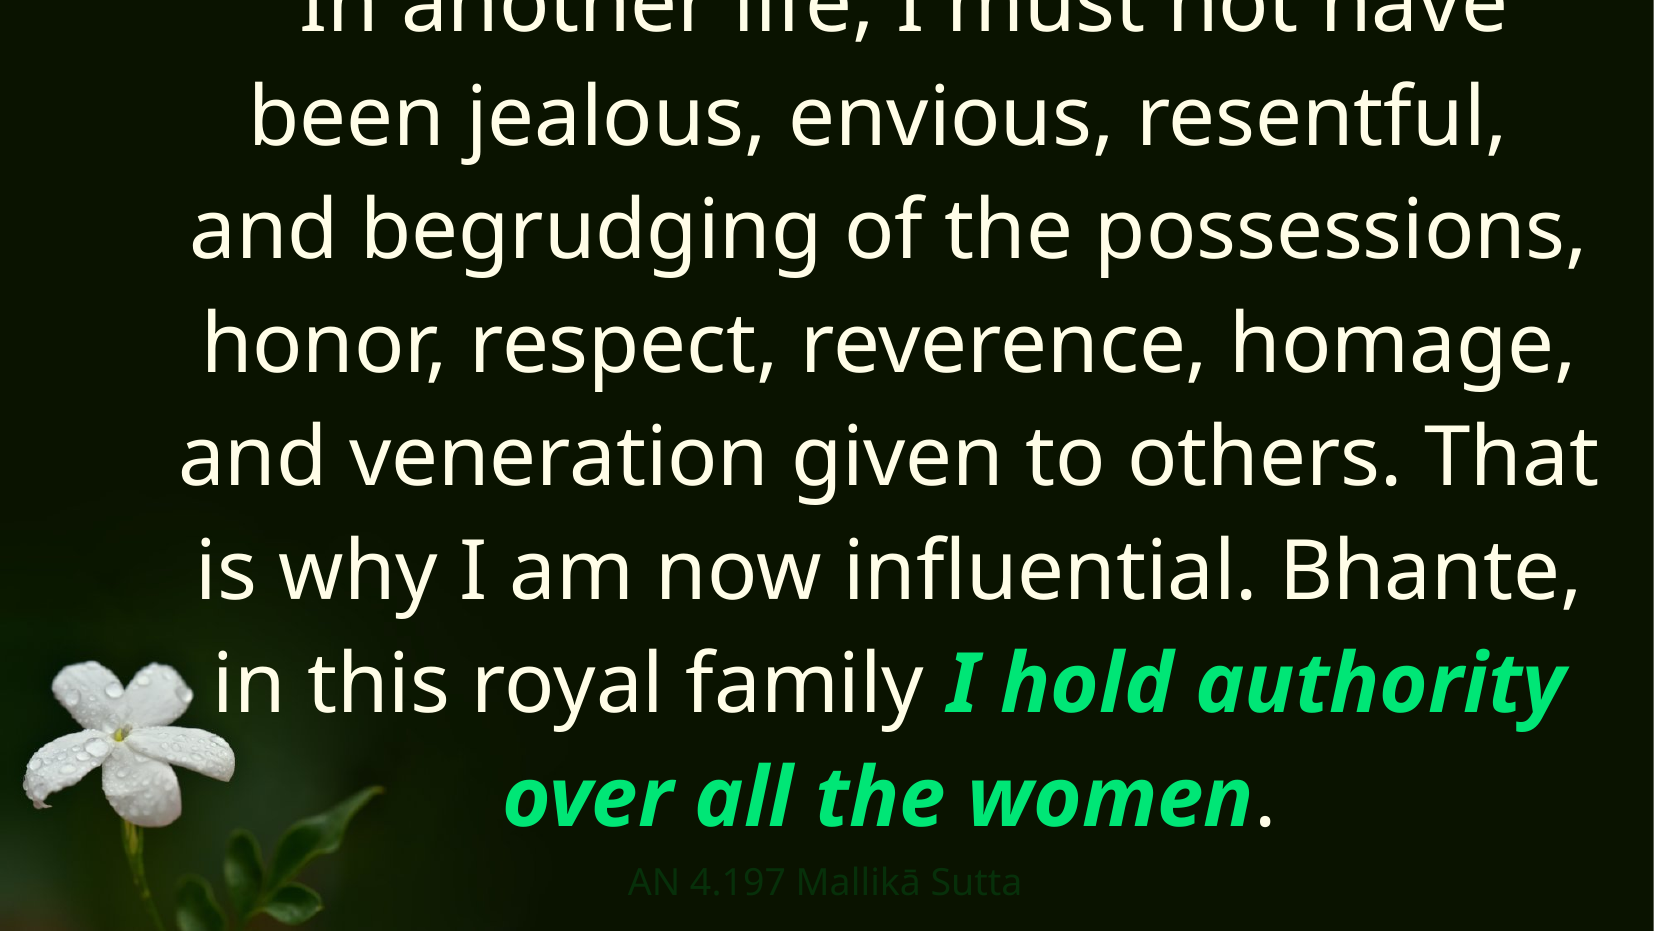

# “In another life, I must not have been jealous, envious, resentful, and begrudging of the possessions, honor, respect, reverence, homage, and veneration given to others. That is why I am now influential. Bhante, in this royal family I hold authority over all the women.
AN 4.197 Mallikā Sutta